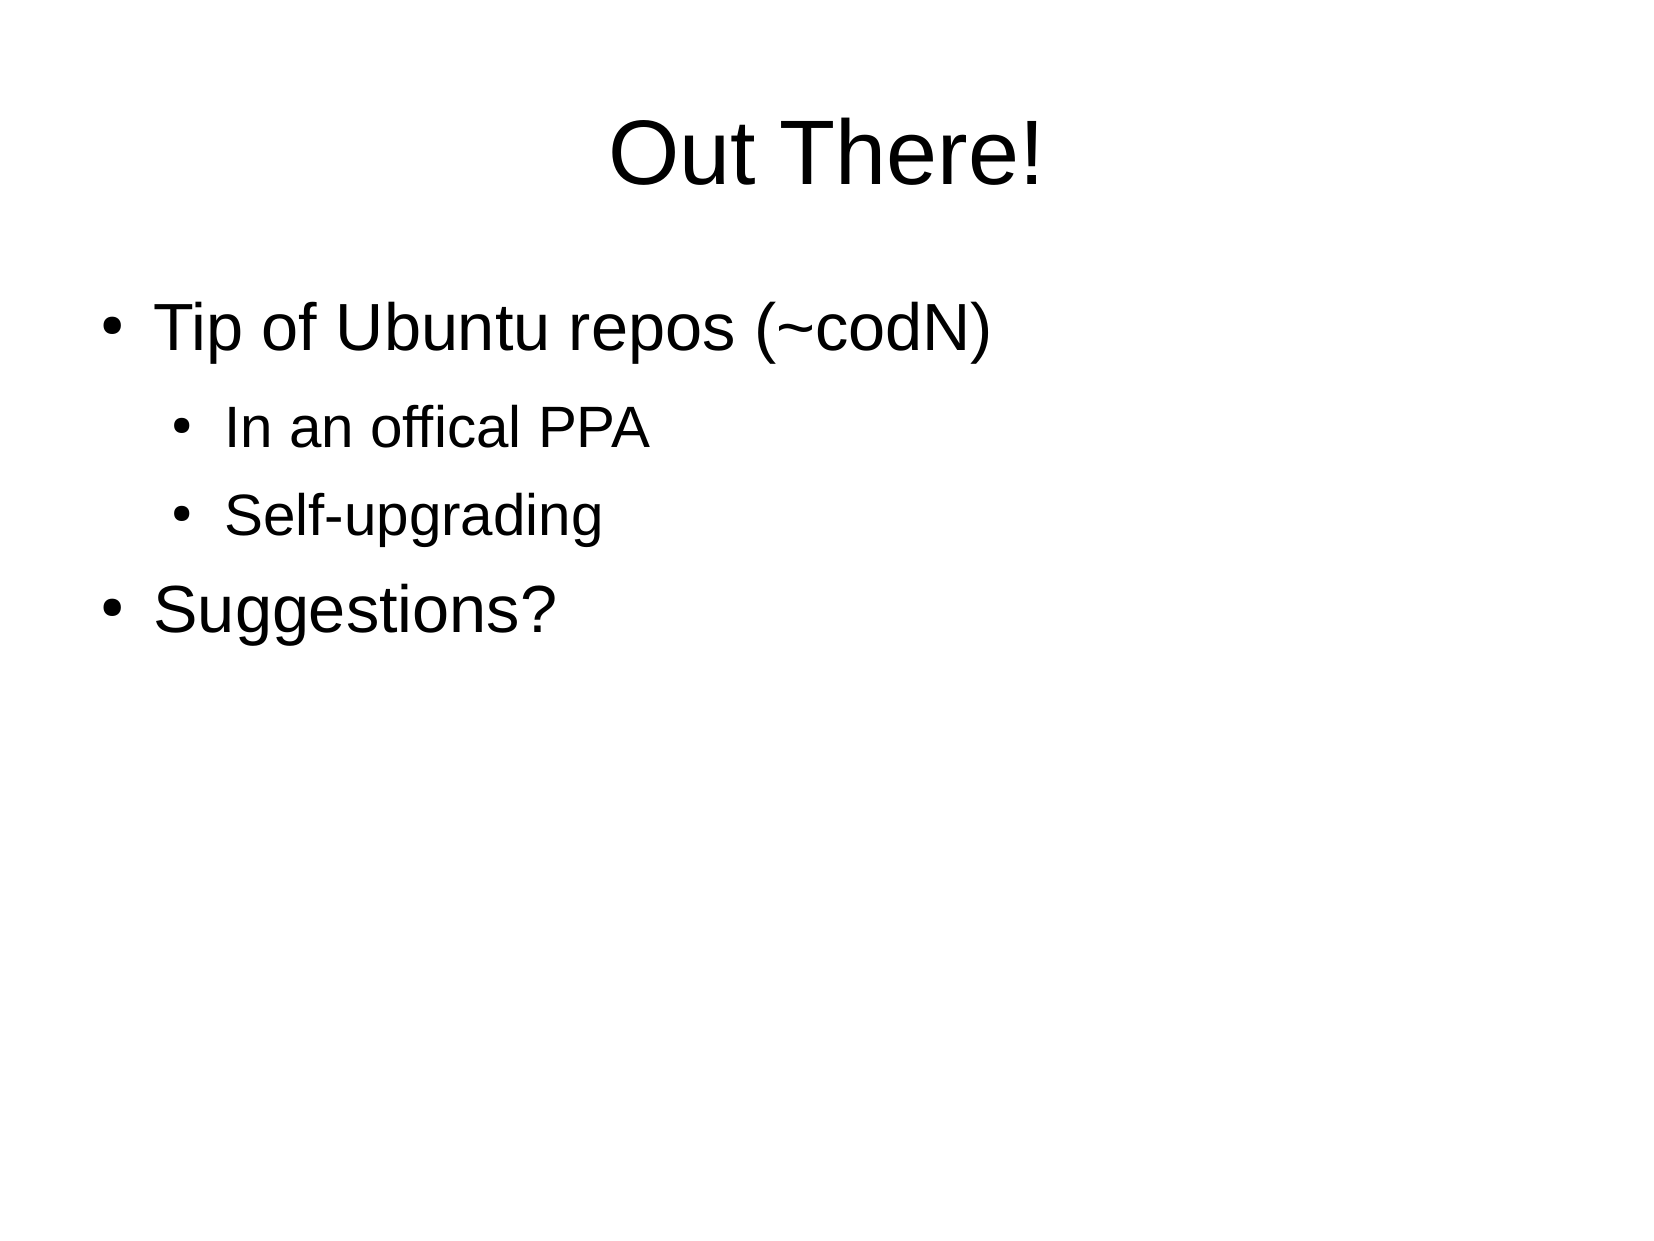

# Out There!
Tip of Ubuntu repos (~codN)
In an offical PPA
Self-upgrading
Suggestions?